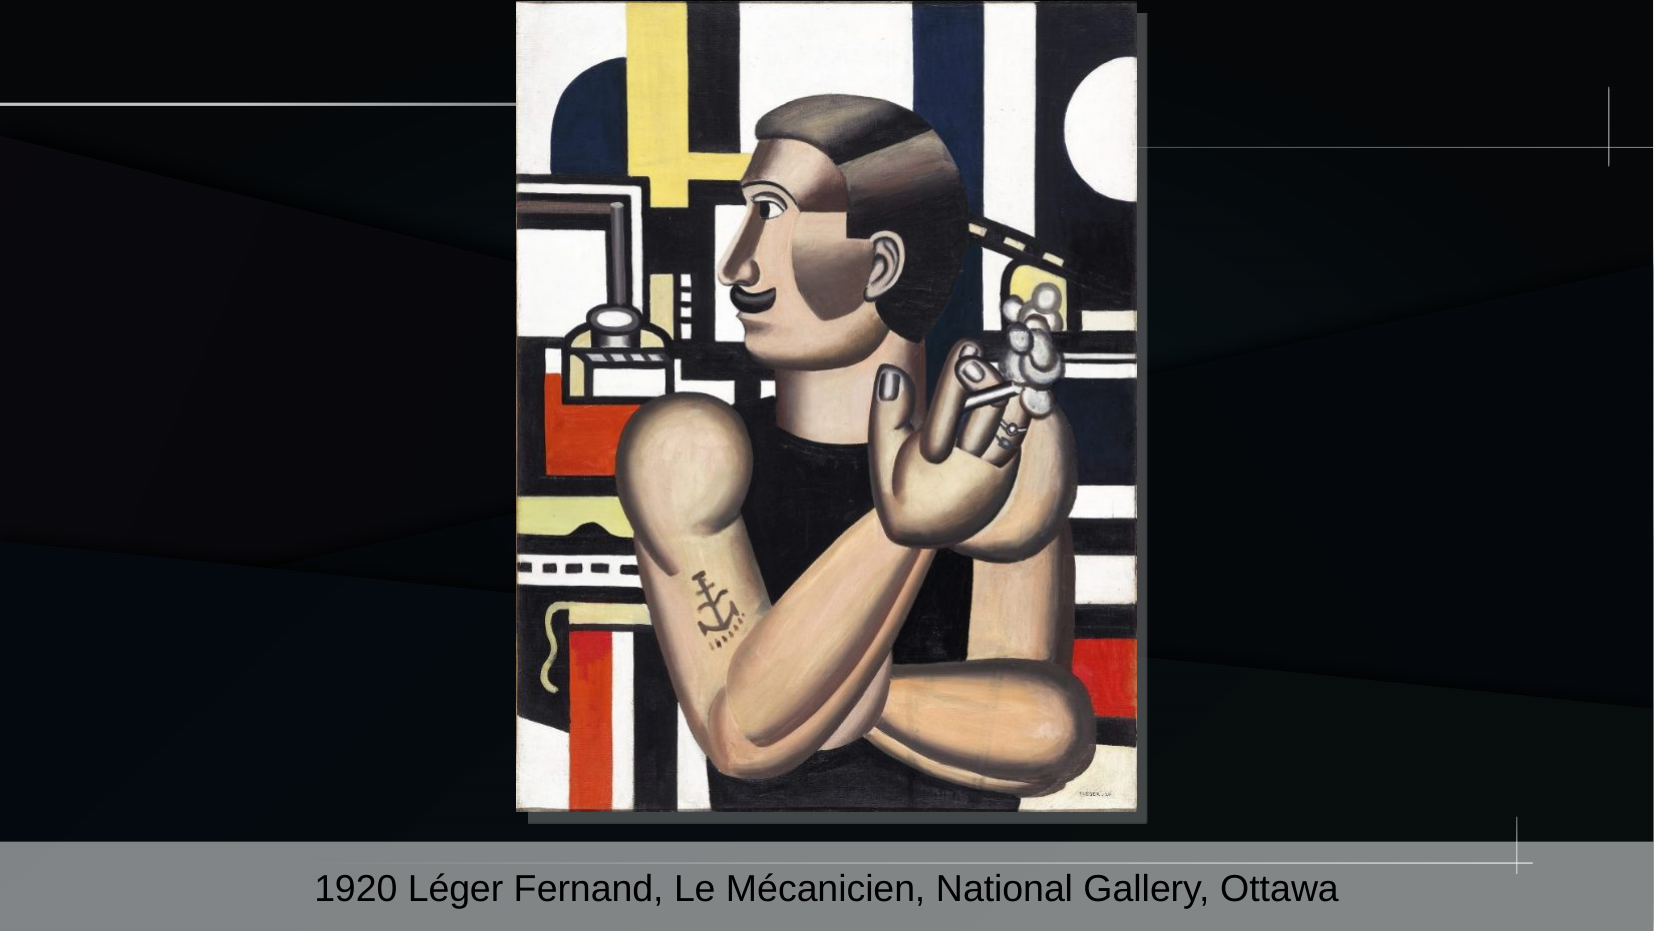

1920 Léger Fernand, Le Mécanicien, National Gallery, Ottawa